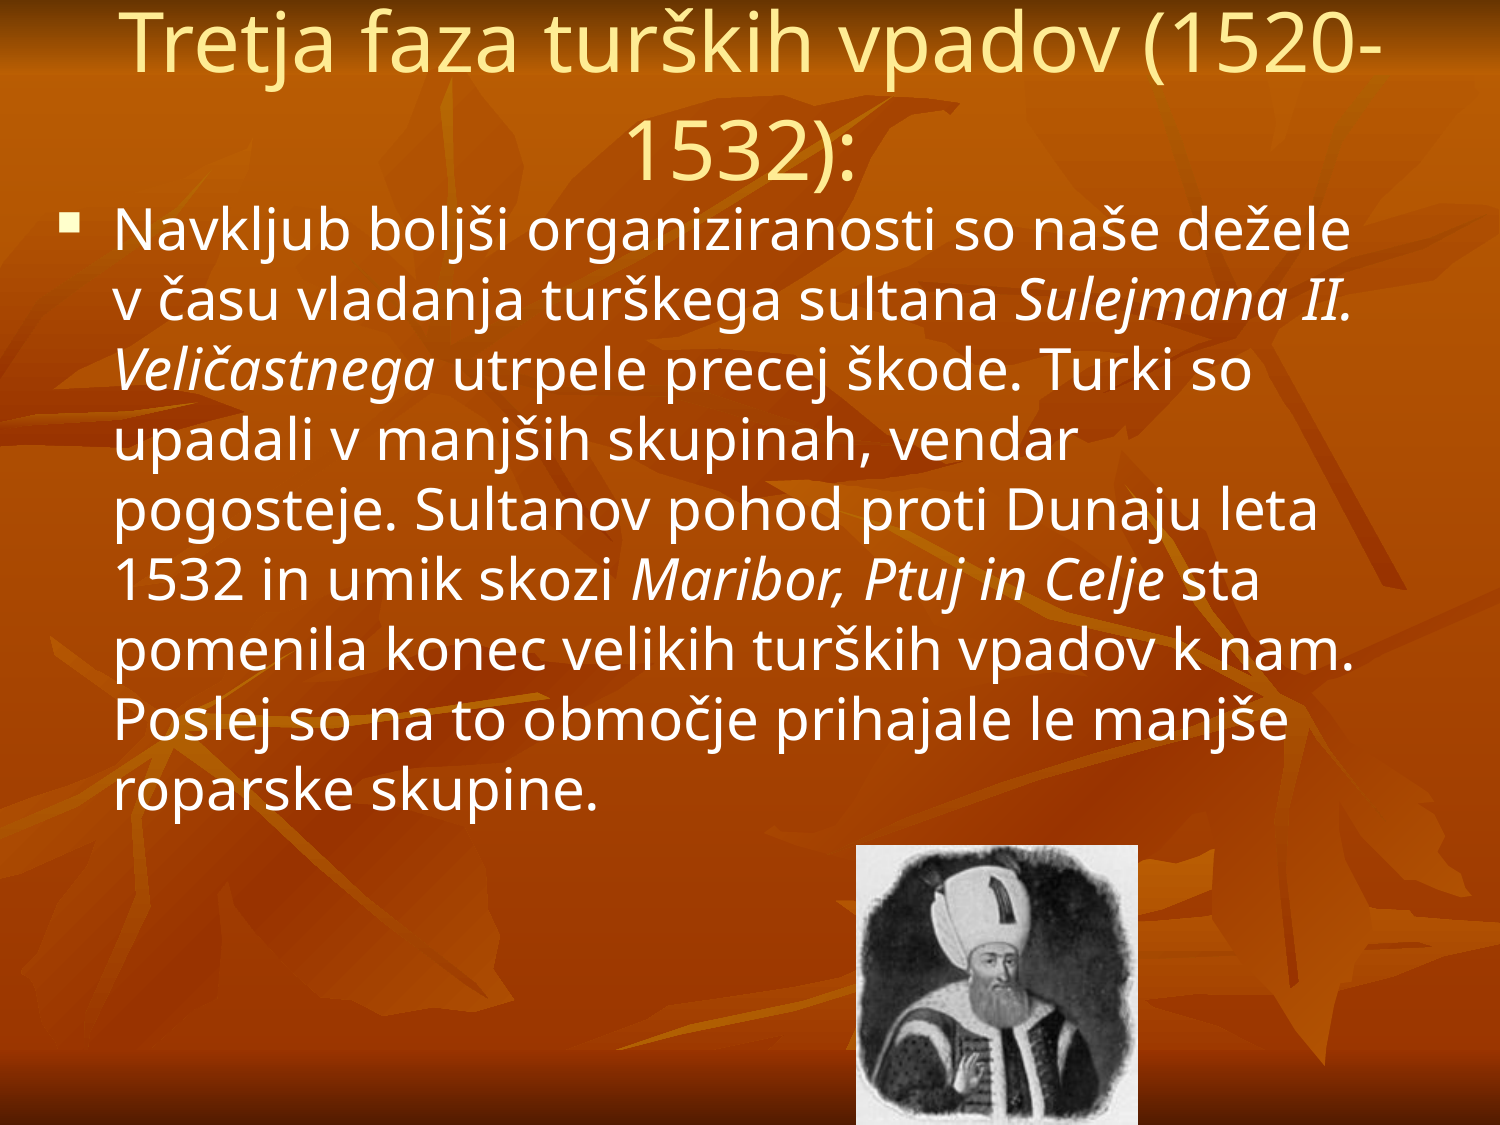

# Tretja faza turških vpadov (1520-1532):
Navkljub boljši organiziranosti so naše dežele v času vladanja turškega sultana Sulejmana II. Veličastnega utrpele precej škode. Turki so upadali v manjših skupinah, vendar pogosteje. Sultanov pohod proti Dunaju leta 1532 in umik skozi Maribor, Ptuj in Celje sta pomenila konec velikih turških vpadov k nam. Poslej so na to območje prihajale le manjše roparske skupine.